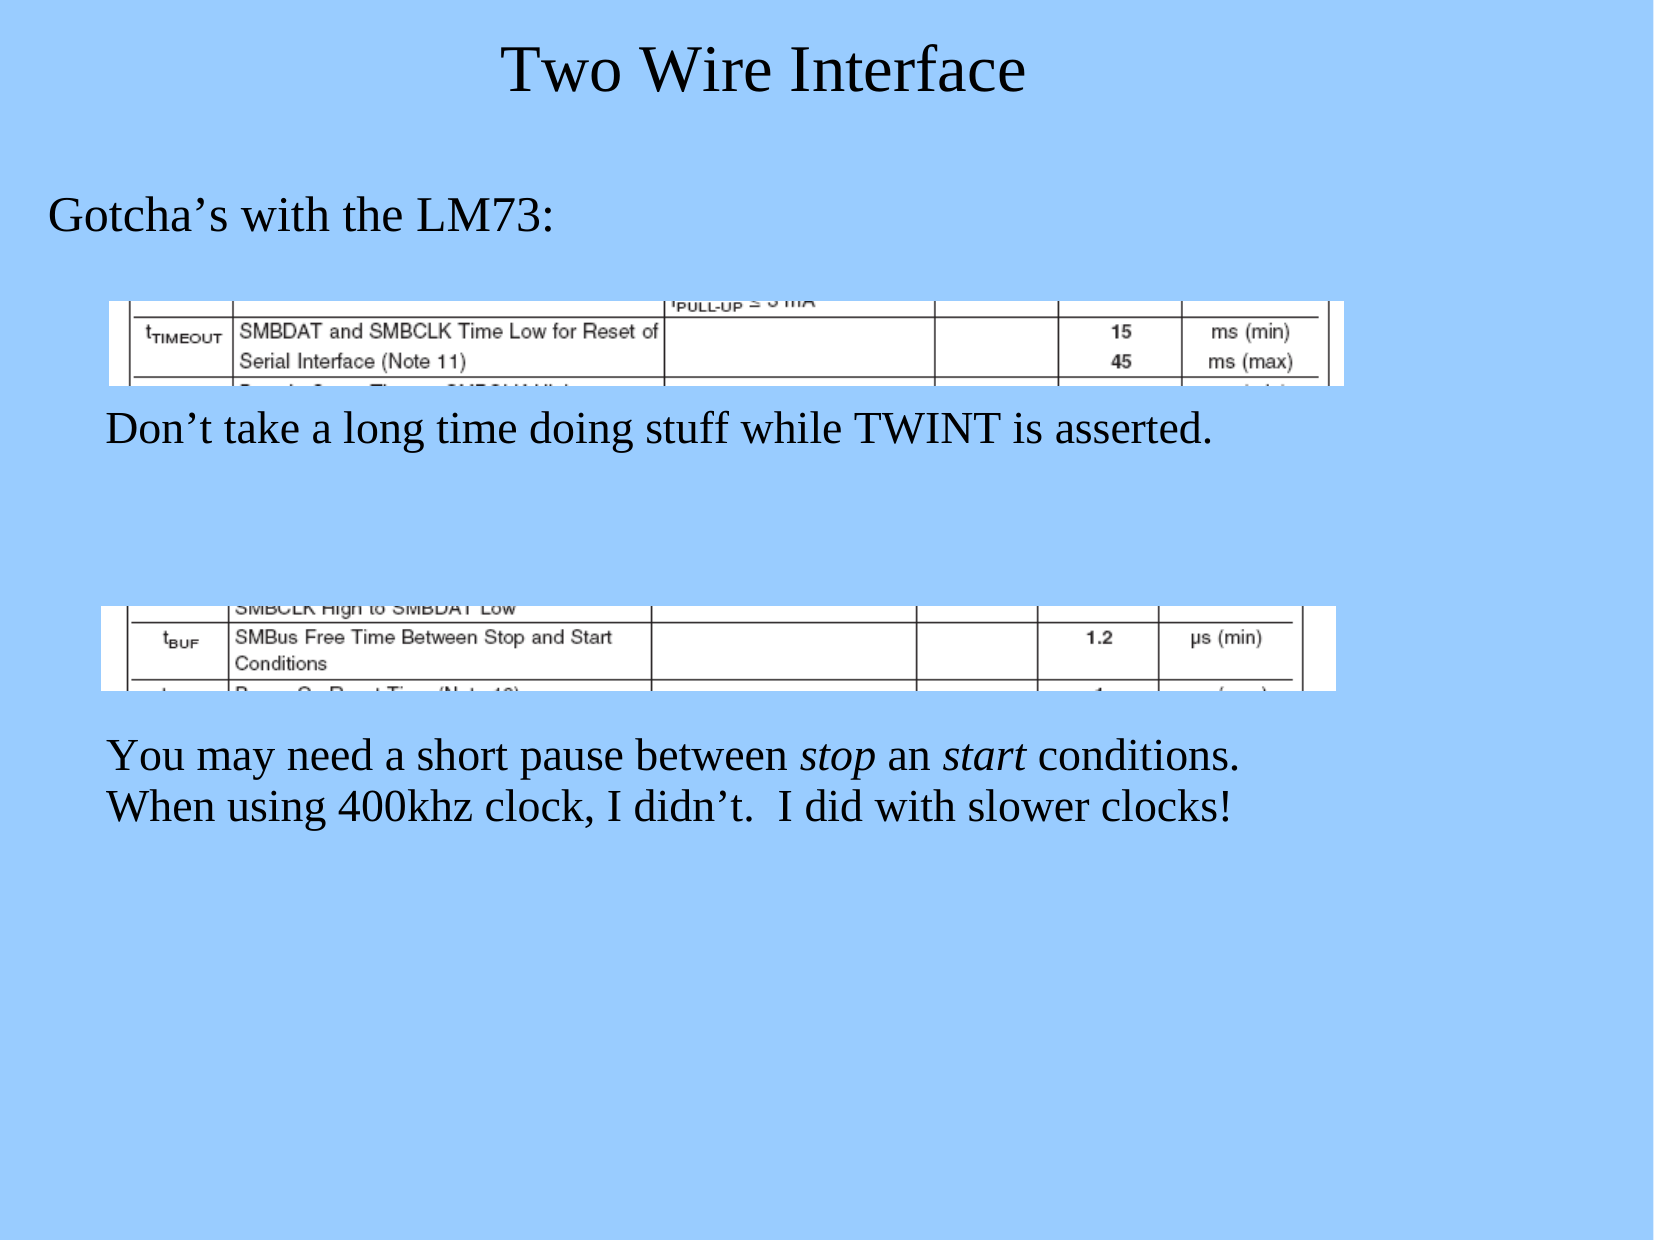

Two Wire Interface
Gotcha’s with the LM73:
 Don’t take a long time doing stuff while TWINT is asserted.
You may need a short pause between stop an start conditions.
When using 400khz clock, I didn’t. I did with slower clocks!